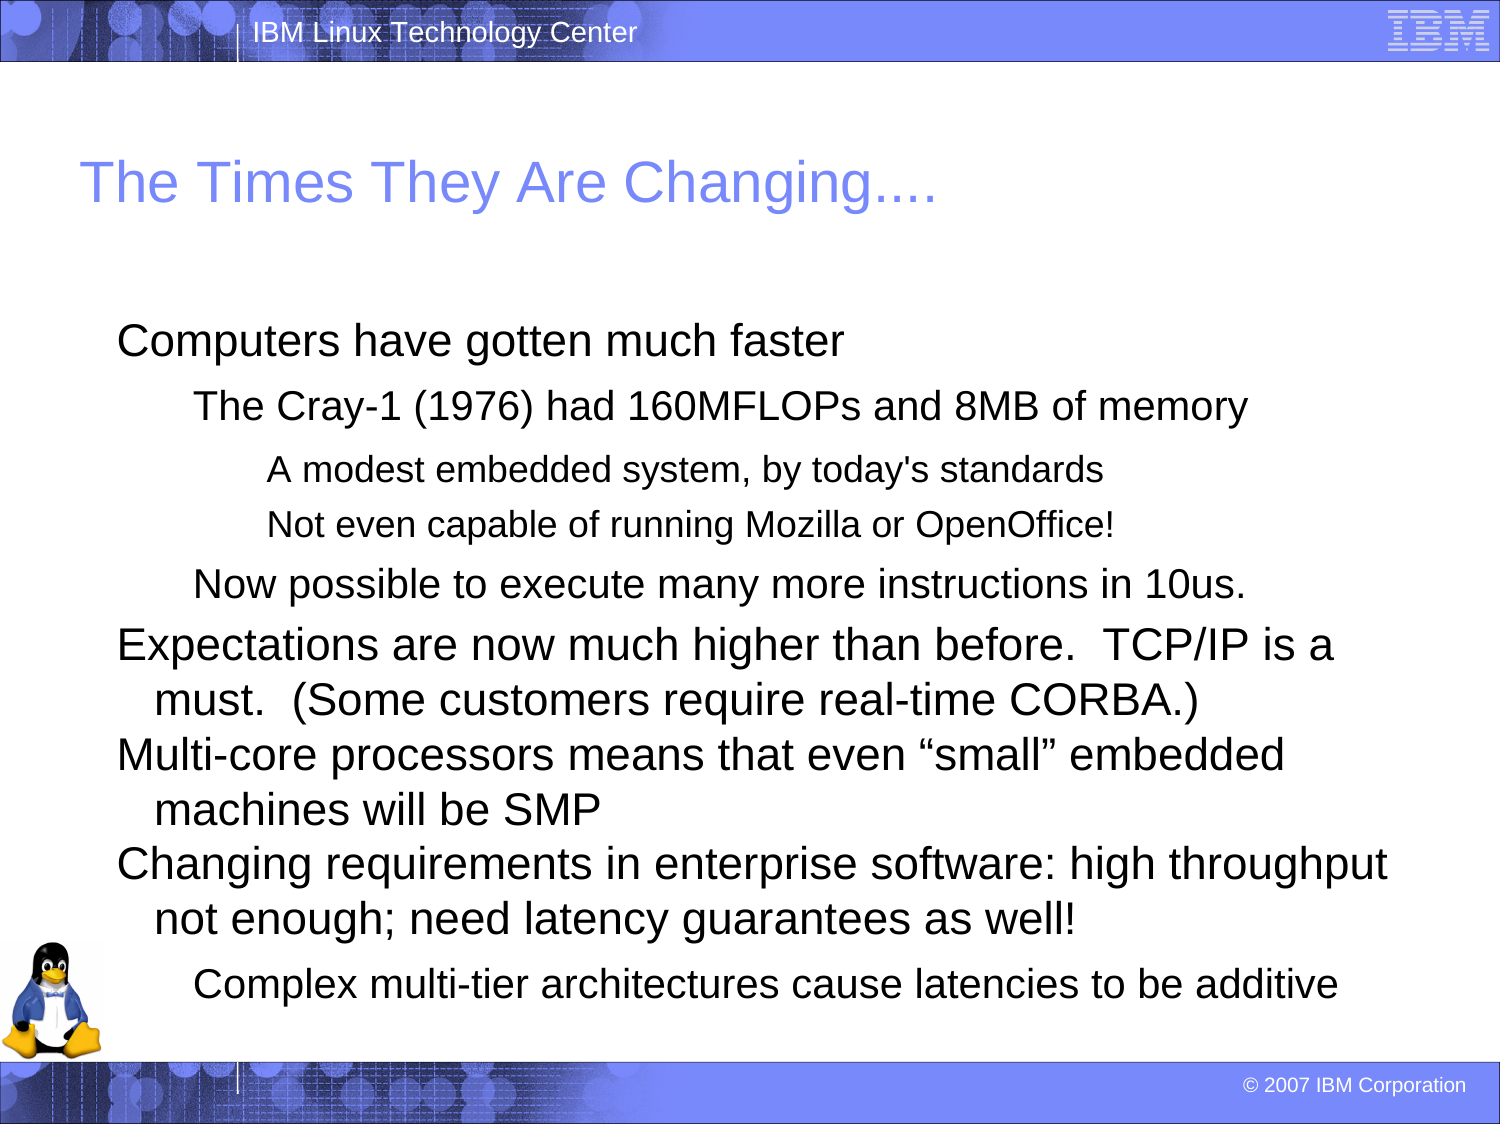

# The Times They Are Changing....
Computers have gotten much faster
The Cray-1 (1976) had 160MFLOPs and 8MB of memory
A modest embedded system, by today's standards
Not even capable of running Mozilla or OpenOffice!
Now possible to execute many more instructions in 10us.
Expectations are now much higher than before. TCP/IP is a must. (Some customers require real-time CORBA.)
Multi-core processors means that even “small” embedded machines will be SMP
Changing requirements in enterprise software: high throughput not enough; need latency guarantees as well!
Complex multi-tier architectures cause latencies to be additive